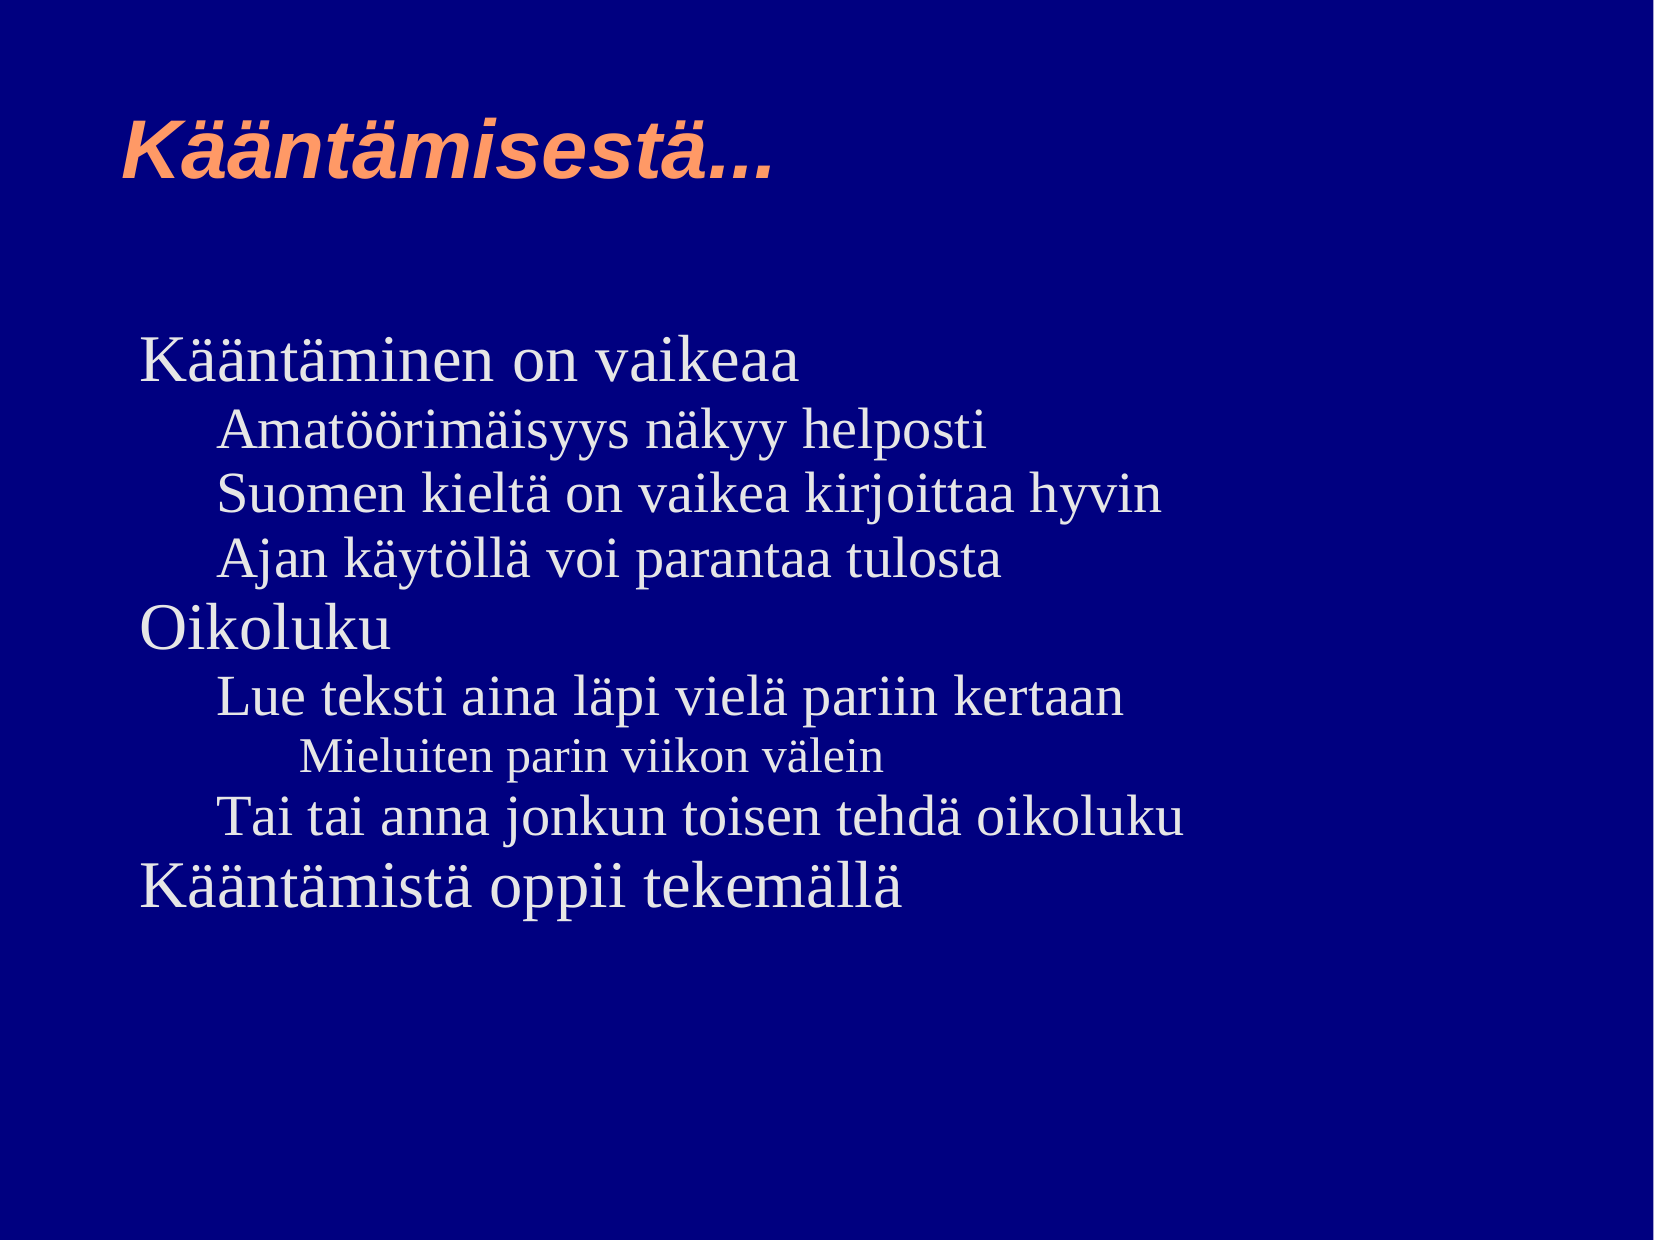

# Kääntämisestä...
Kääntäminen on vaikeaa
Amatöörimäisyys näkyy helposti
Suomen kieltä on vaikea kirjoittaa hyvin
Ajan käytöllä voi parantaa tulosta
Oikoluku
Lue teksti aina läpi vielä pariin kertaan
Mieluiten parin viikon välein
Tai tai anna jonkun toisen tehdä oikoluku
Kääntämistä oppii tekemällä